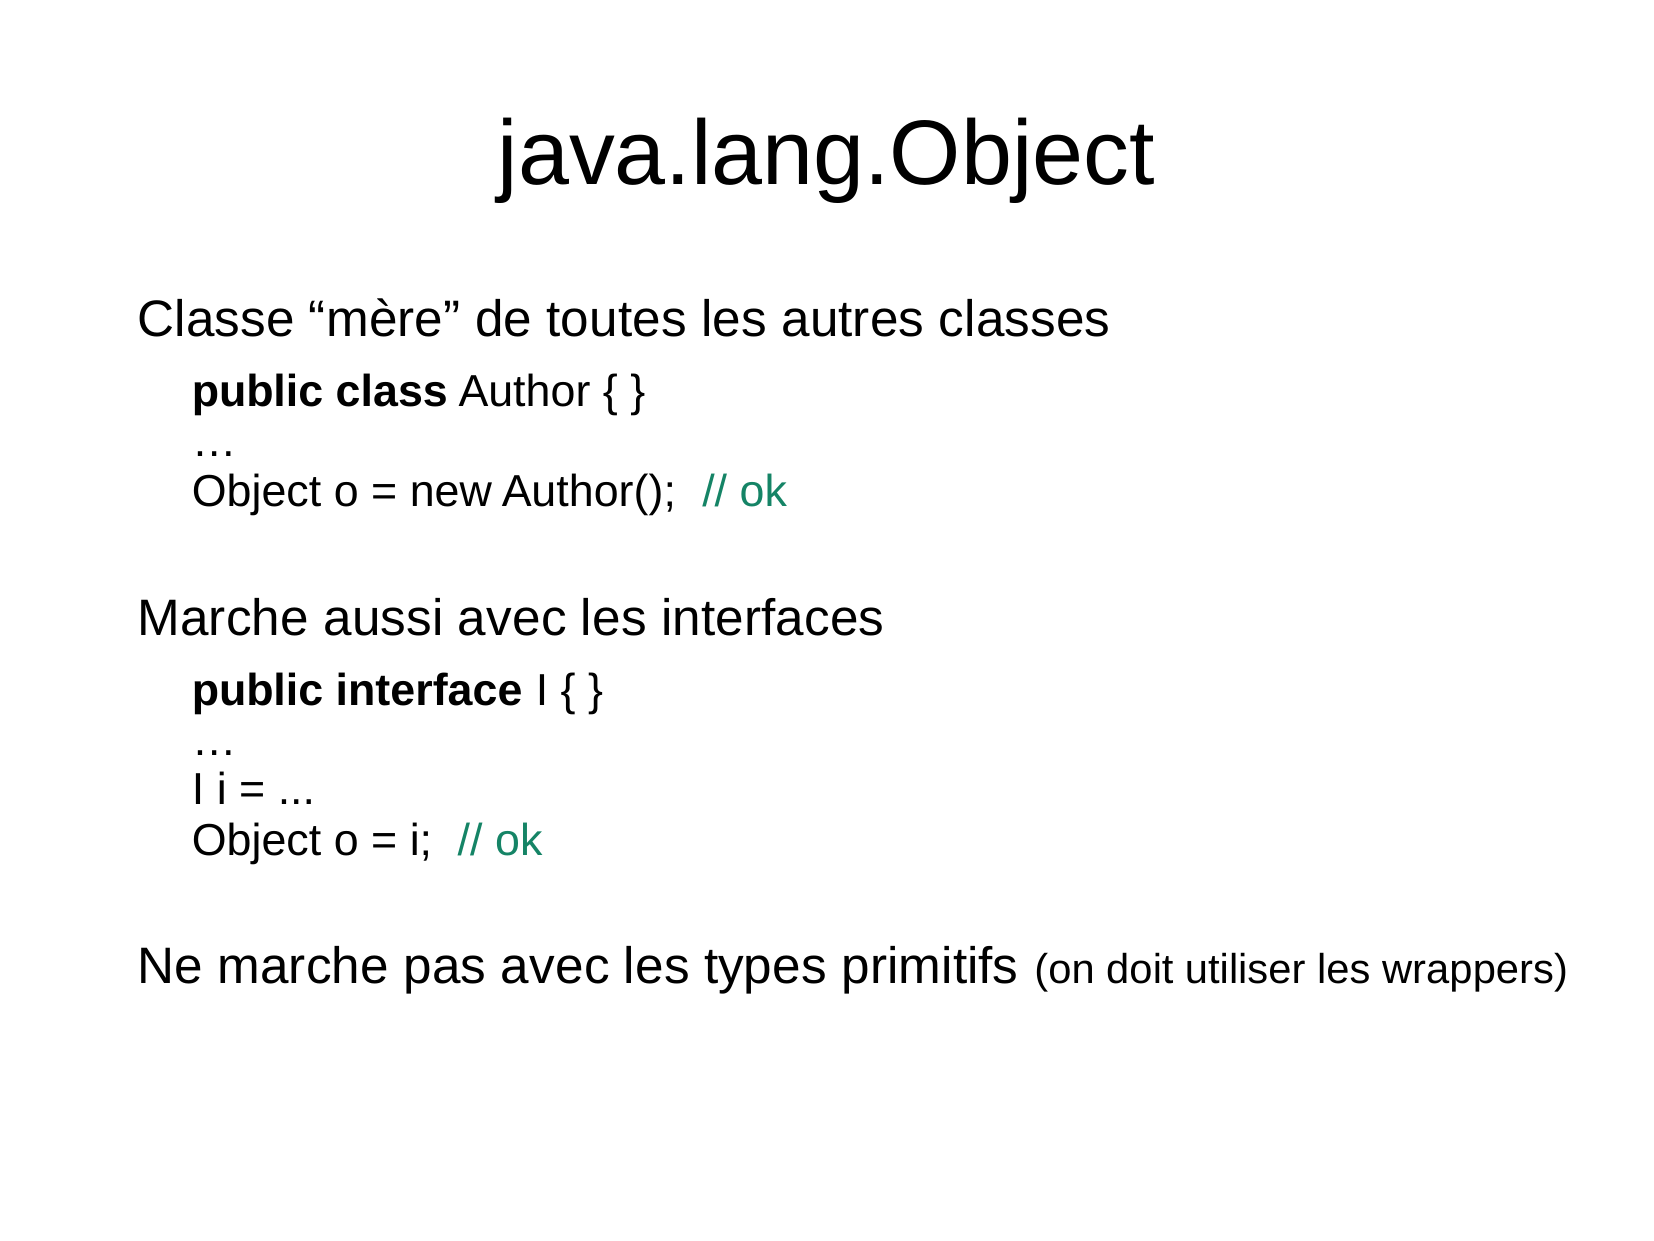

# java.lang.Object
Classe “mère” de toutes les autres classes
public class Author { }
…
Object o = new Author(); // ok
Marche aussi avec les interfaces
public interface I { }
…
I i = ...
Object o = i; // ok
Ne marche pas avec les types primitifs (on doit utiliser les wrappers)